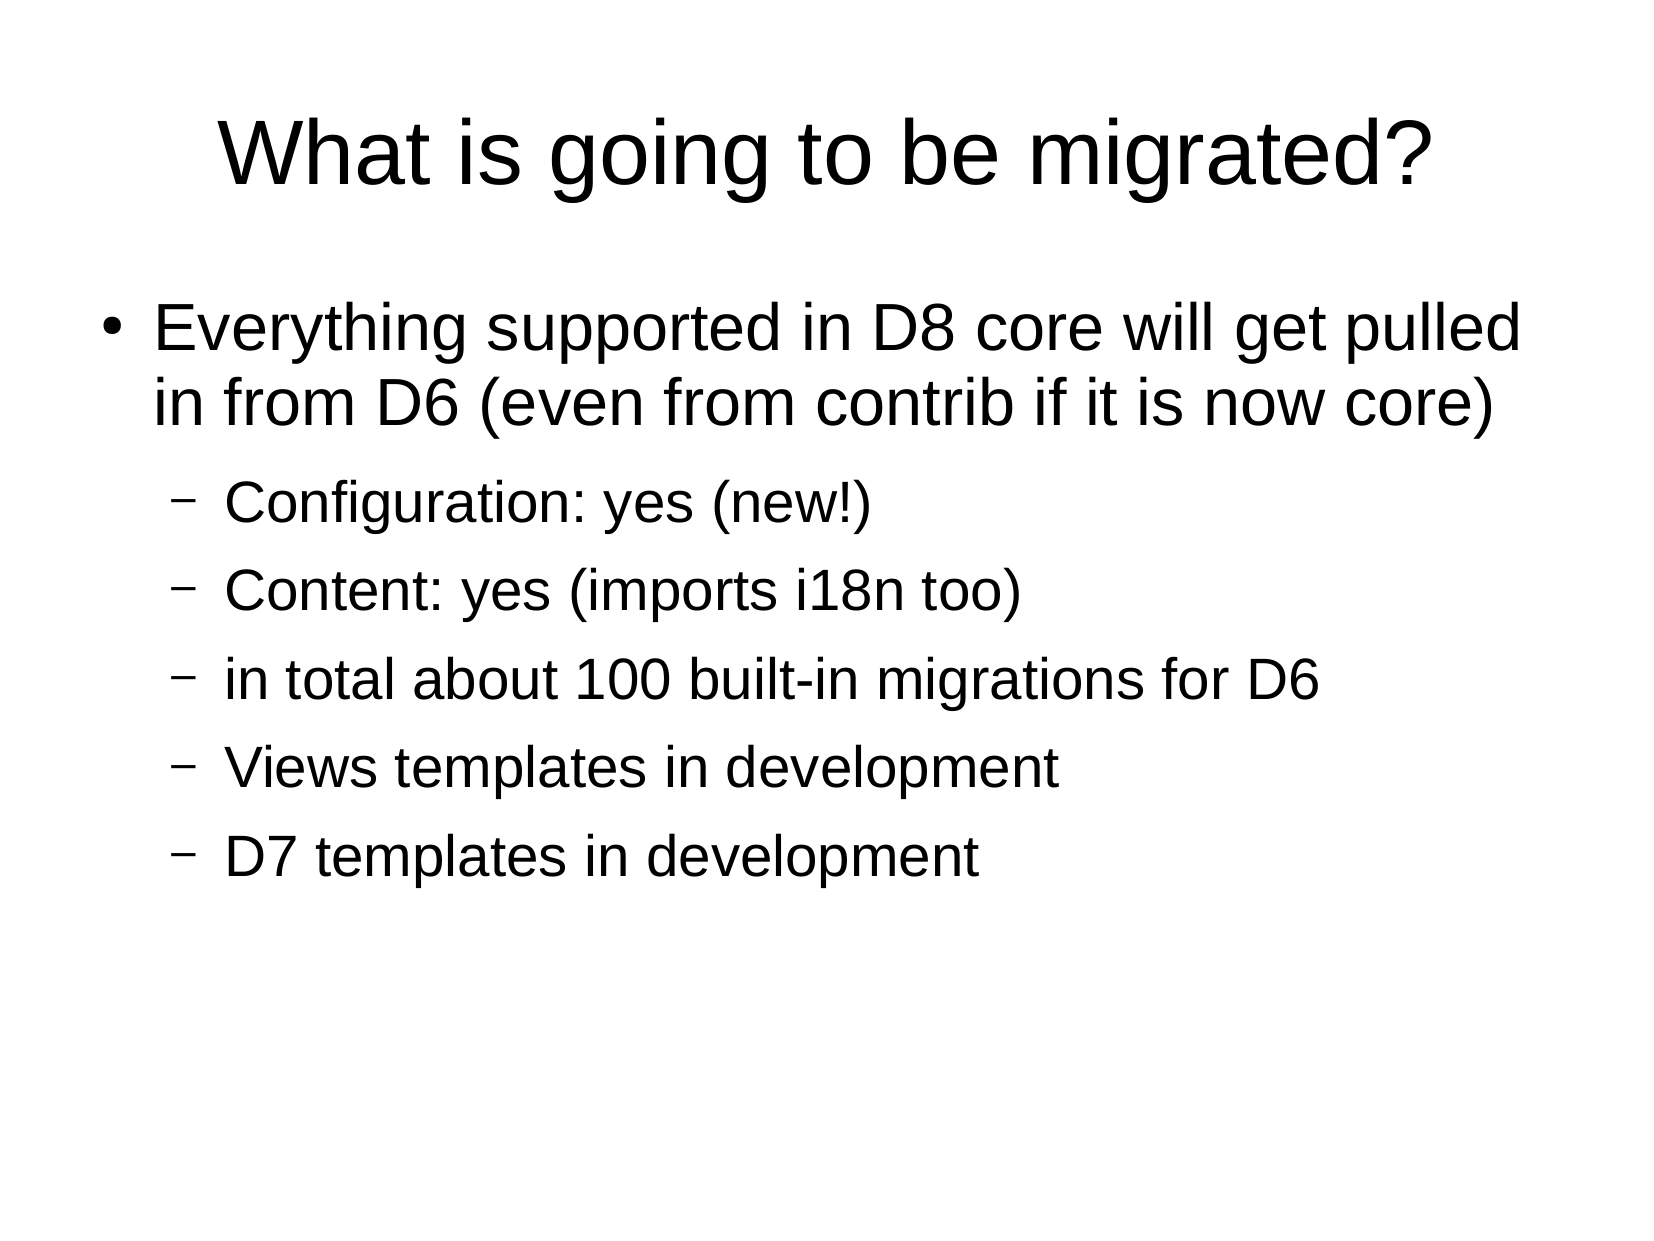

# What is going to be migrated?
Everything supported in D8 core will get pulled in from D6 (even from contrib if it is now core)
Configuration: yes (new!)
Content: yes (imports i18n too)
in total about 100 built-in migrations for D6
Views templates in development
D7 templates in development